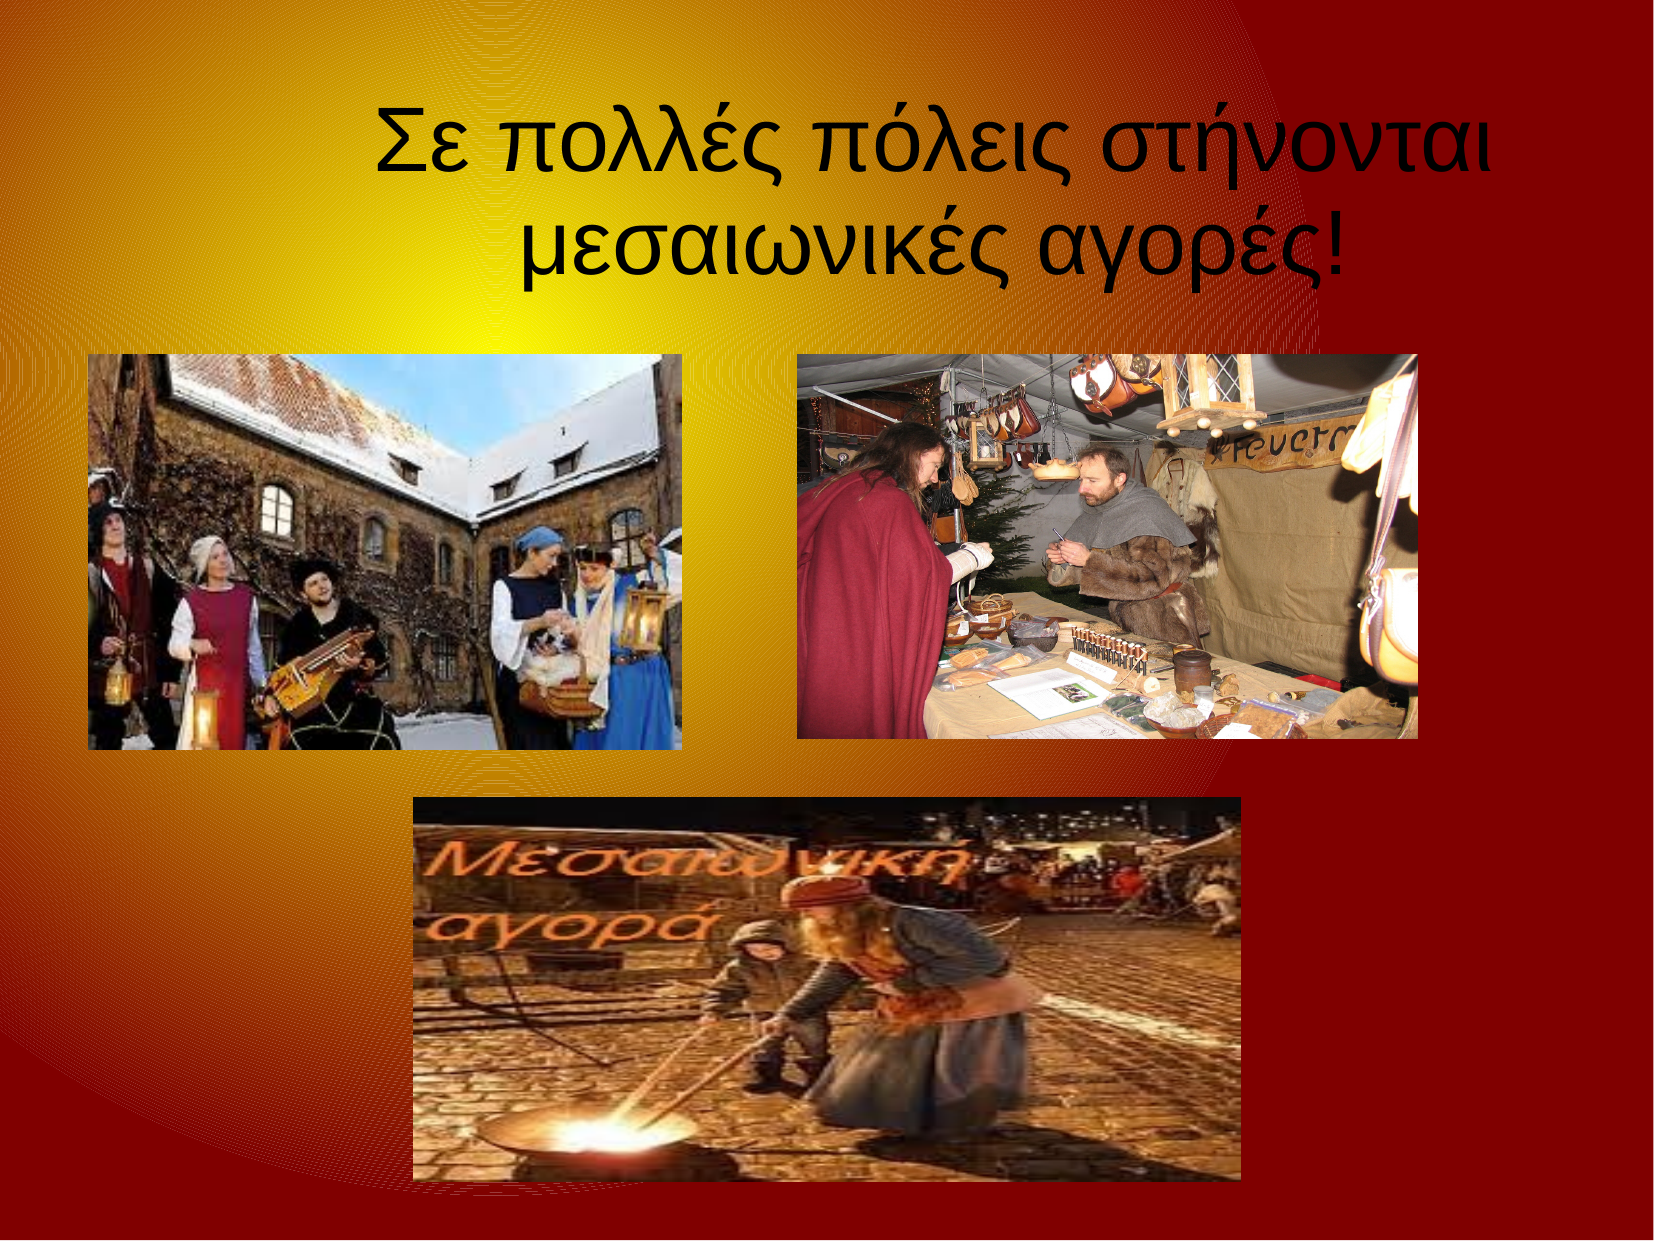

# Σε πολλές πόλεις στήνονται μεσαιωνικές αγορές!